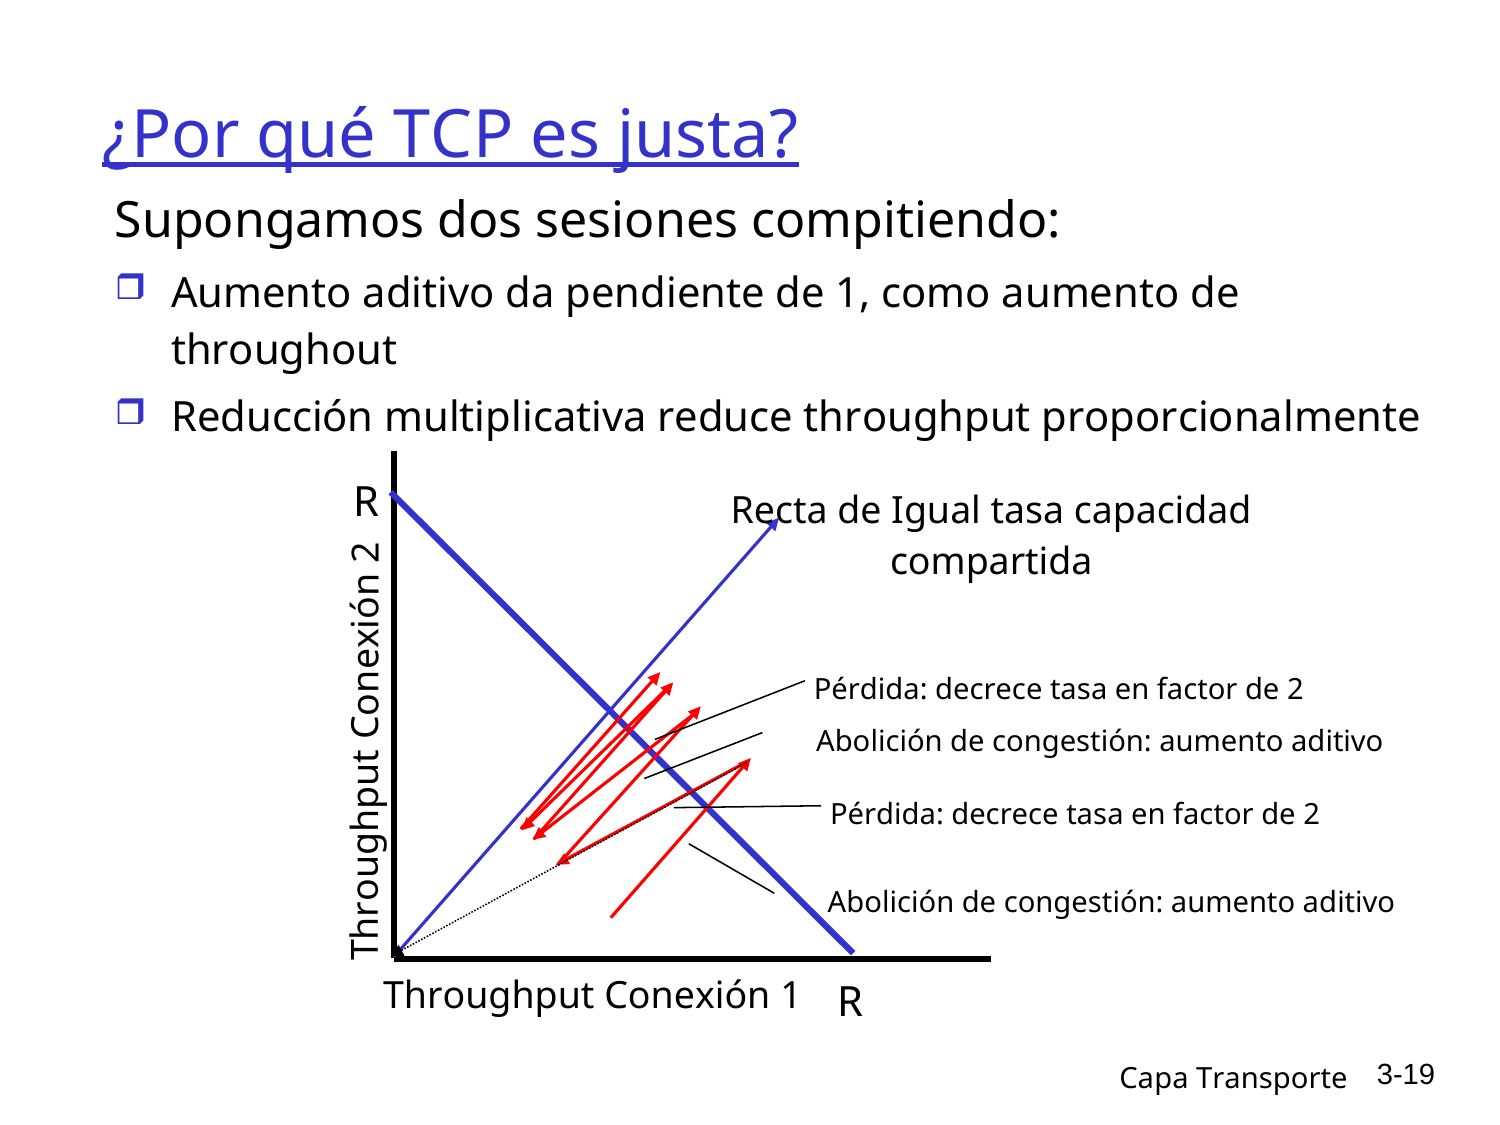

# ¿Por qué TCP es justa?
Supongamos dos sesiones compitiendo:
Aumento aditivo da pendiente de 1, como aumento de throughout
Reducción multiplicativa reduce throughput proporcionalmente
R
Recta de Igual tasa capacidad compartida
Pérdida: decrece tasa en factor de 2
Abolición de congestión: aumento aditivo
Throughput Conexión 2
Pérdida: decrece tasa en factor de 2
Abolición de congestión: aumento aditivo
Throughput Conexión 1
R
19